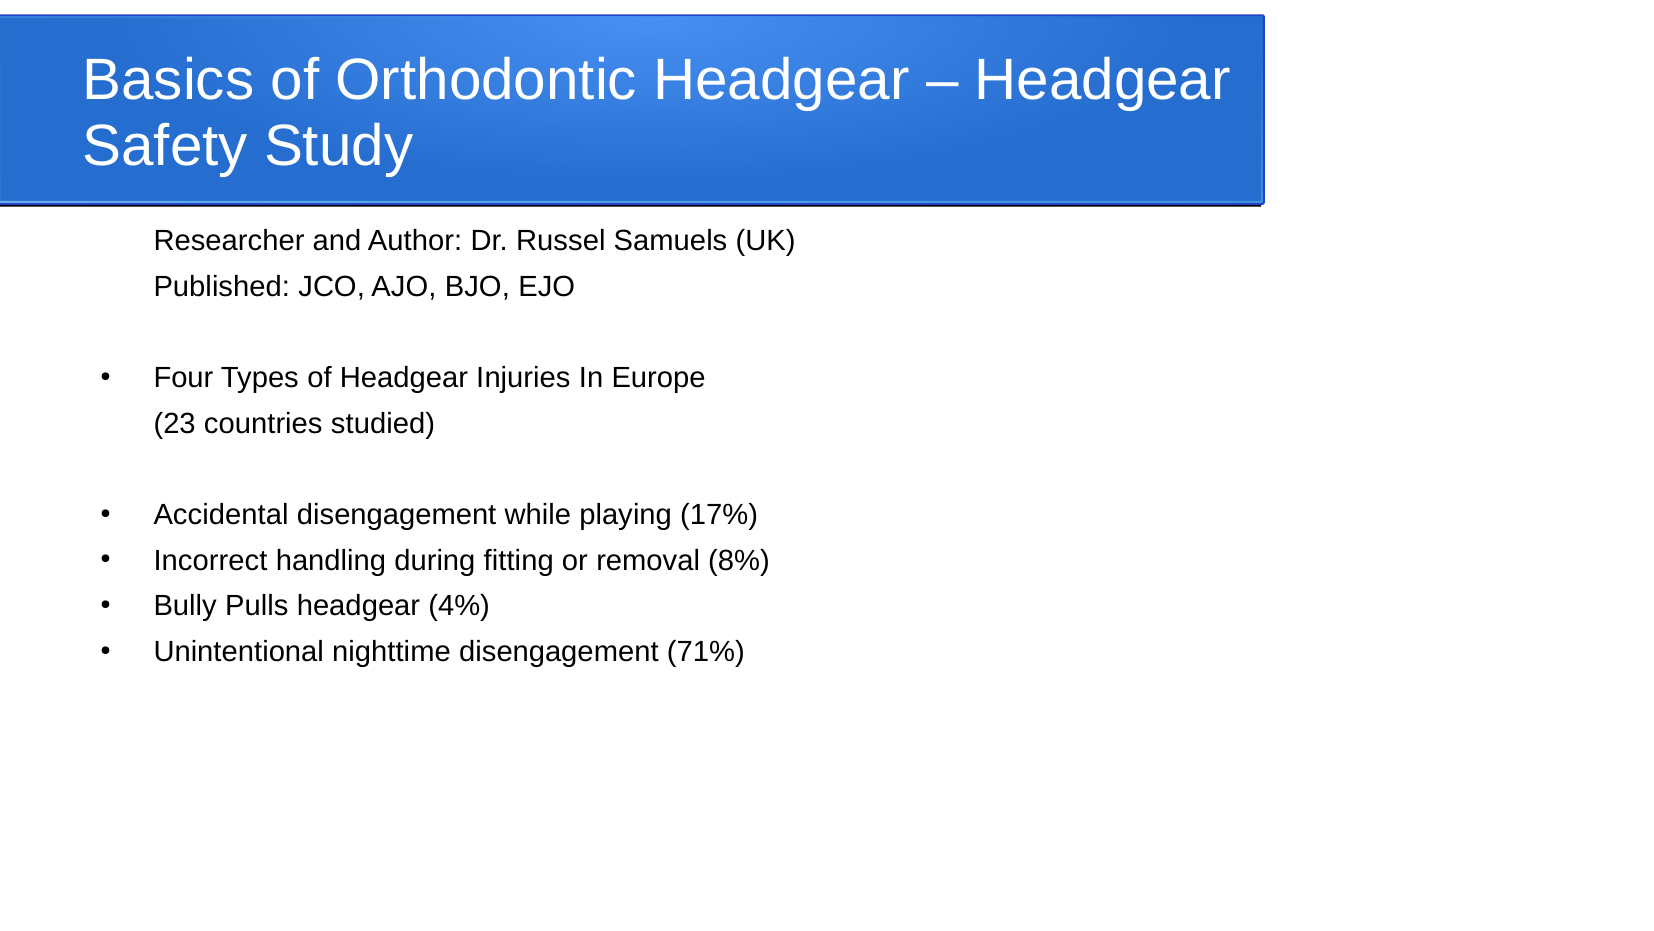

# Basics of Orthodontic Headgear – Headgear Safety Study
Researcher and Author: Dr. Russel Samuels (UK)
Published: JCO, AJO, BJO, EJO
Four Types of Headgear Injuries In Europe
(23 countries studied)
Accidental disengagement while playing (17%)
Incorrect handling during fitting or removal (8%)
Bully Pulls headgear (4%)
Unintentional nighttime disengagement (71%)